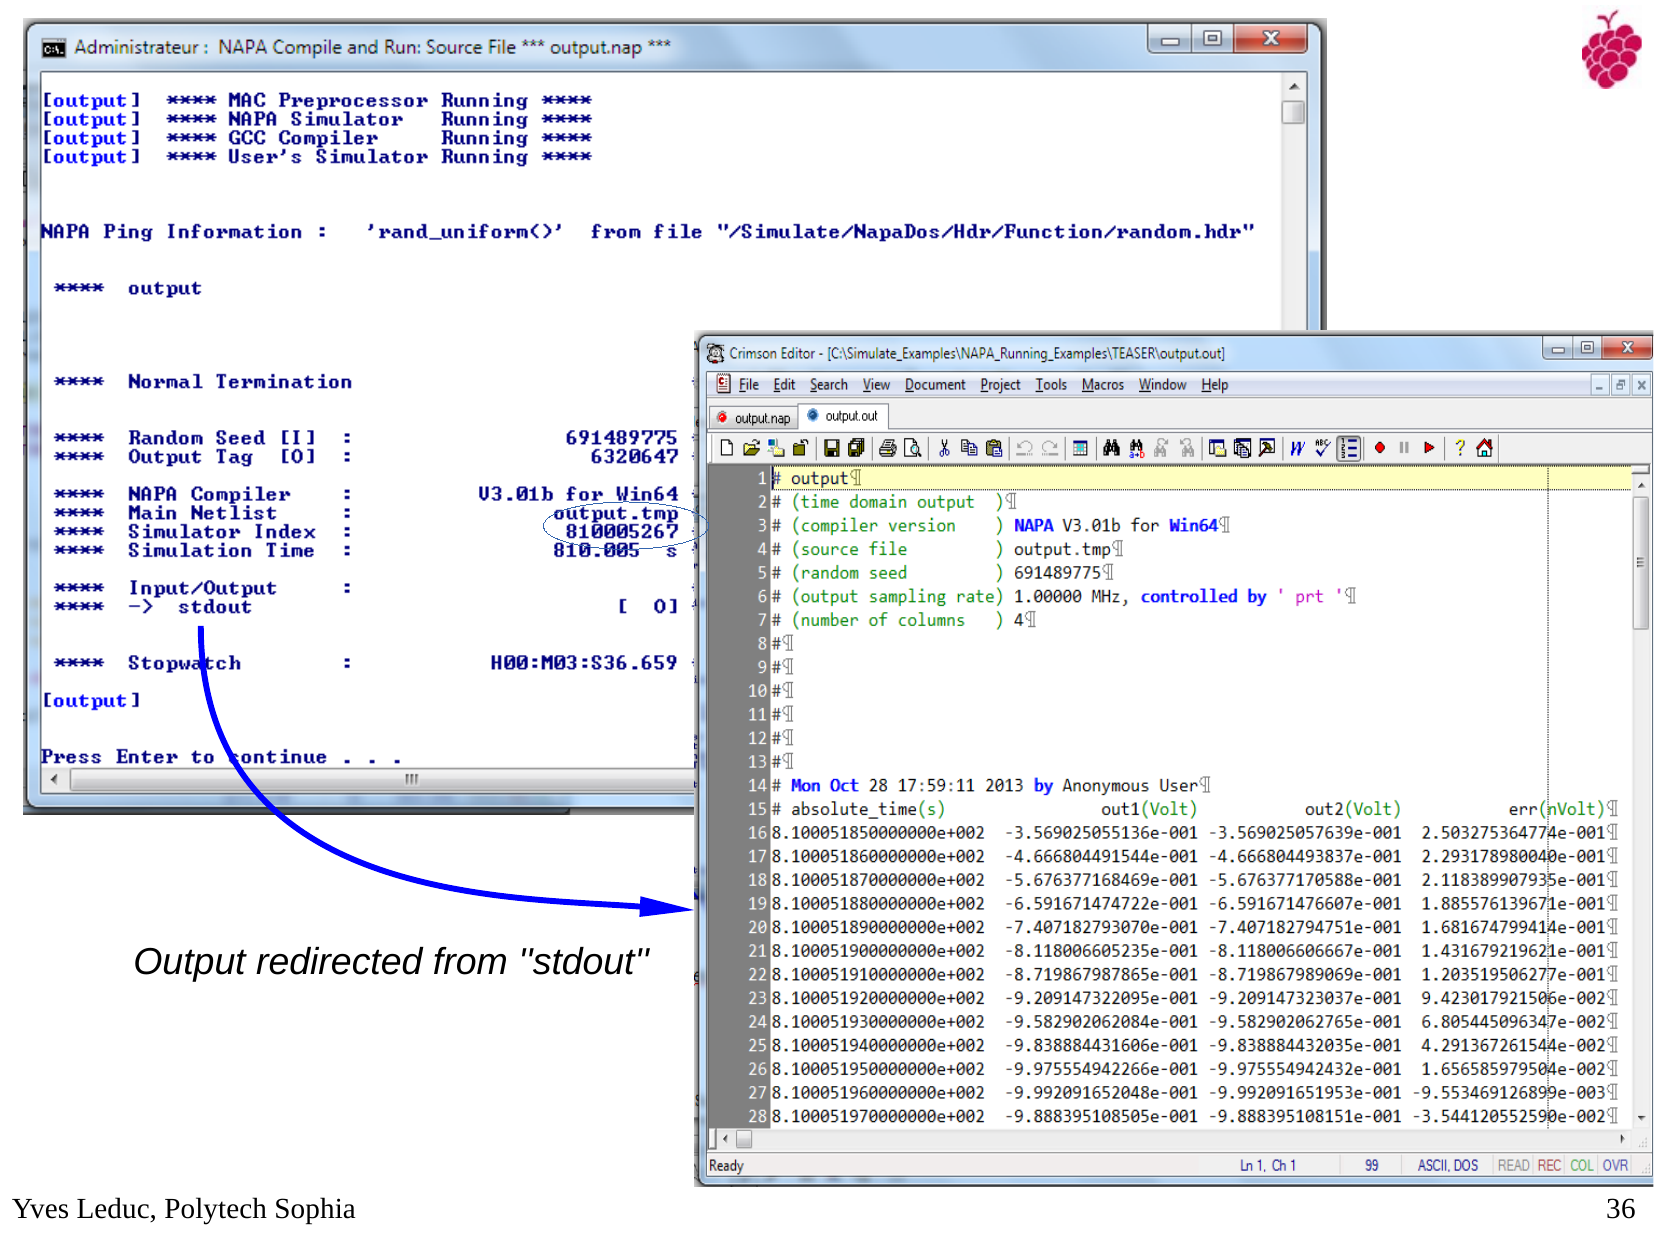

Output redirected from ''stdout''
Yves Leduc, Polytech Sophia
36